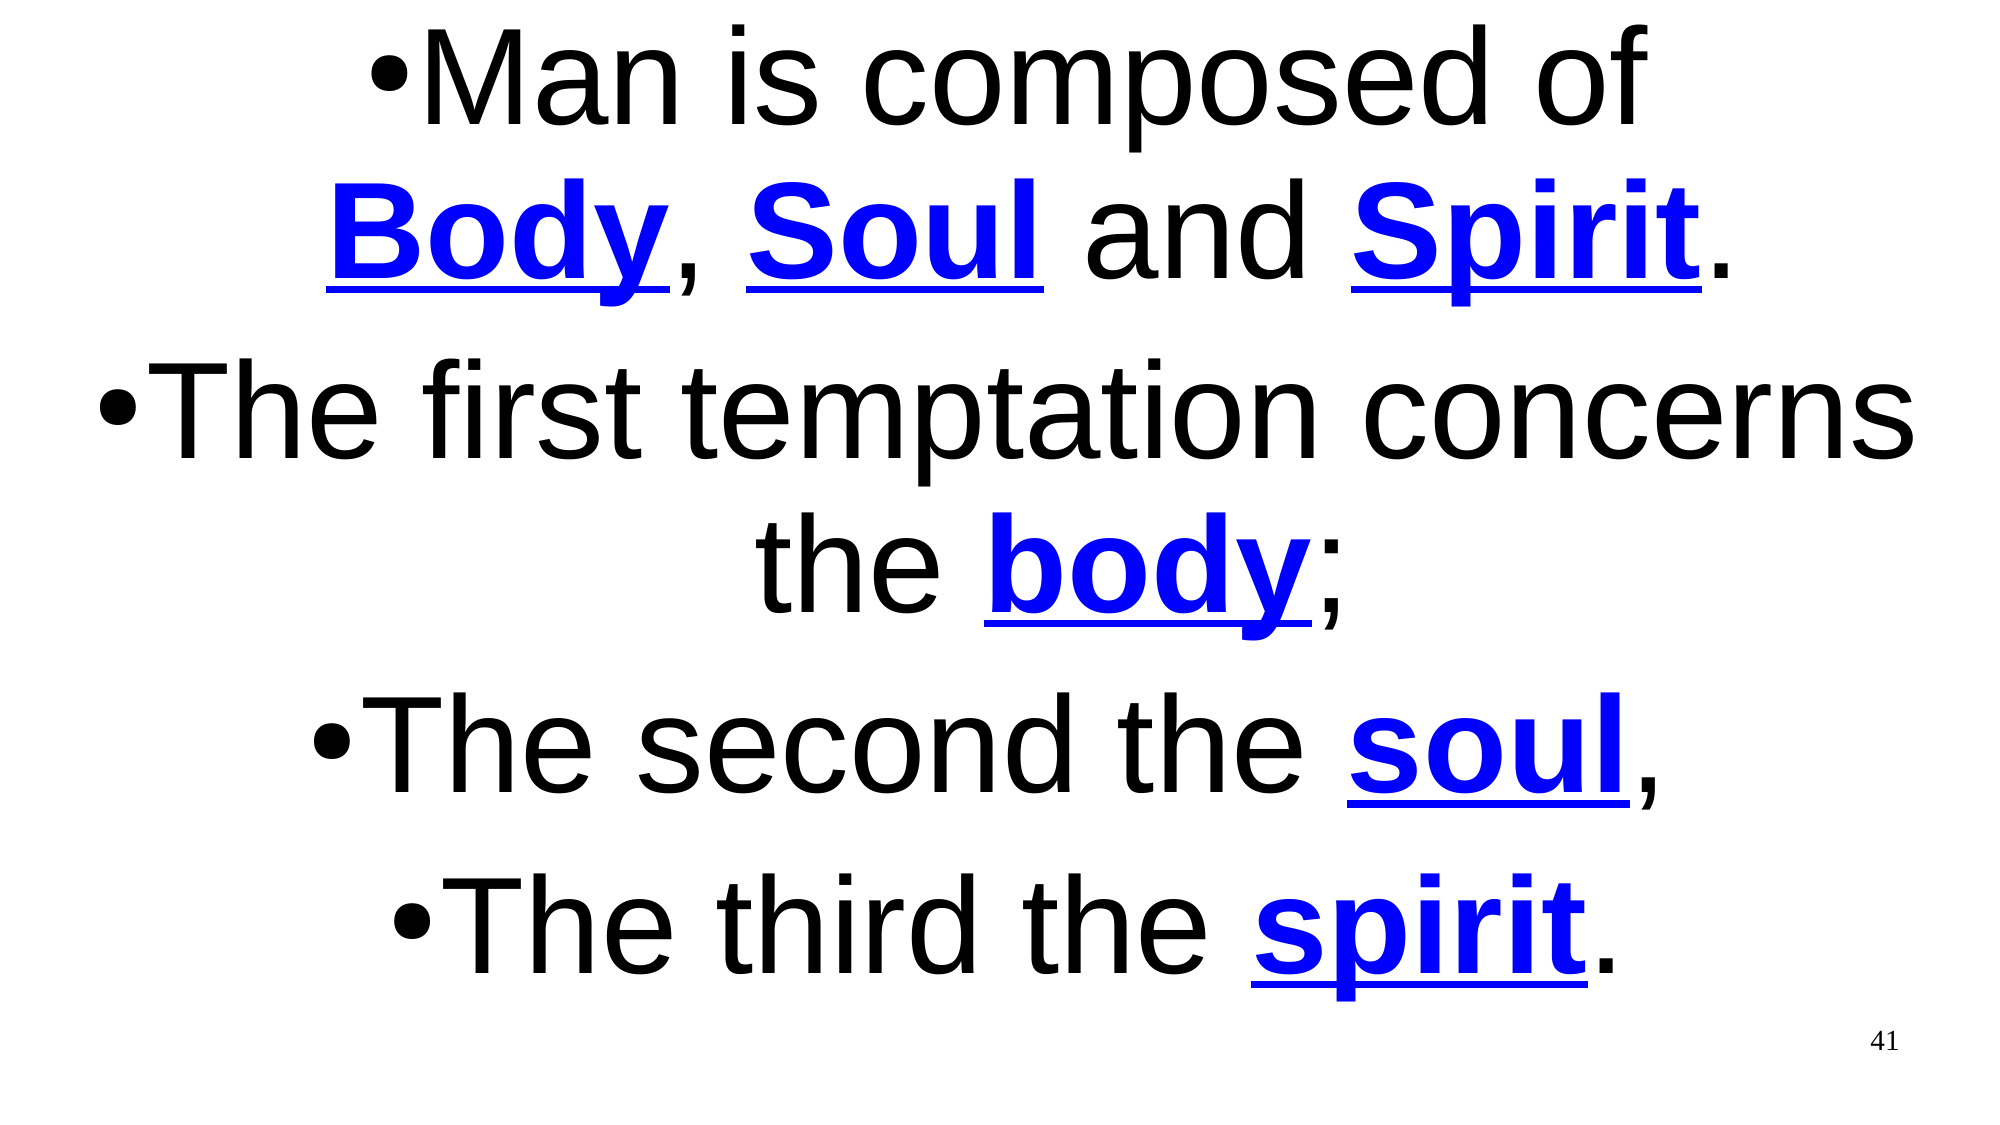

# Man is composed of Body, Soul and Spirit.
The first temptation concerns
 the body;
The second the soul,
The third the spirit.
41